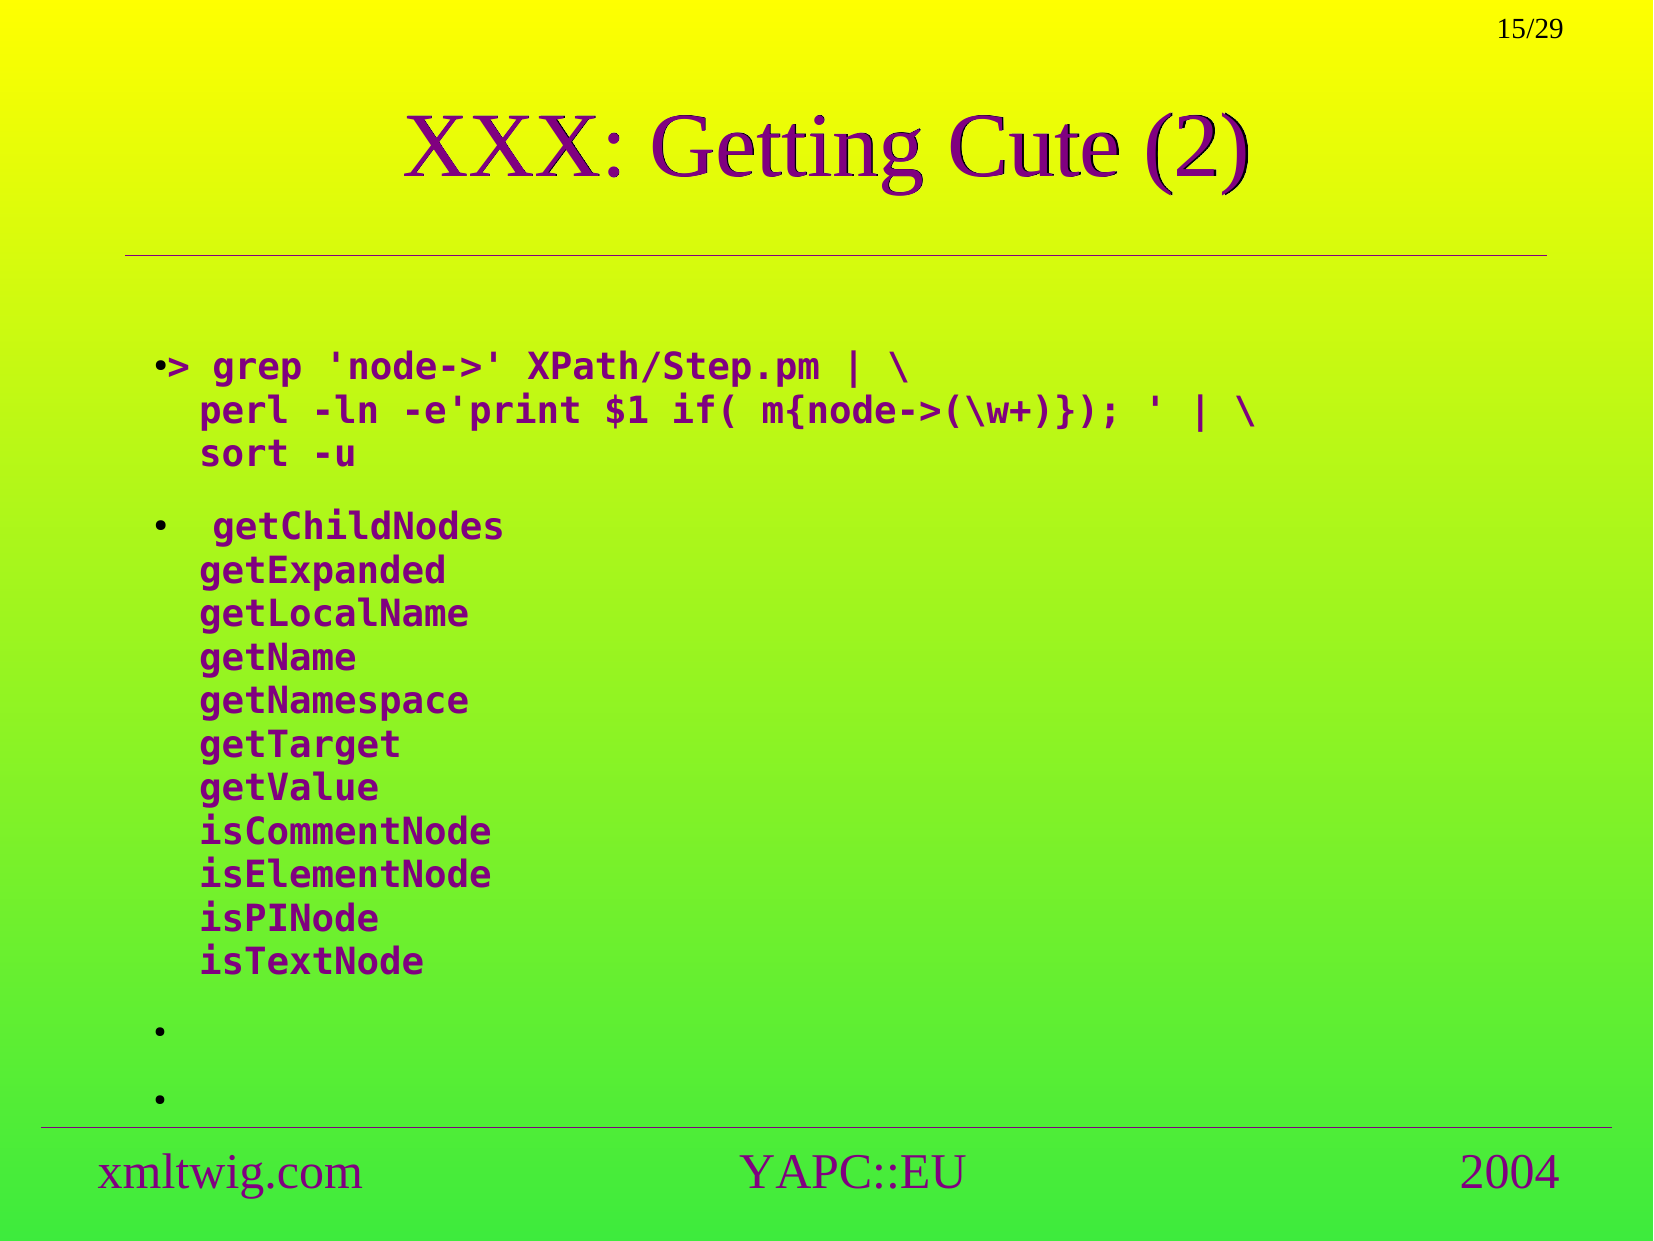

# XXX: Getting Cute (2)
> grep 'node->' XPath/Step.pm | \
 perl -ln -e'print $1 if( m{node->(\w+)}); ' | \
 sort -u
 getChildNodes
 getExpanded
 getLocalName
 getName
 getNamespace
 getTarget
 getValue
 isCommentNode
 isElementNode
 isPINode
 isTextNode